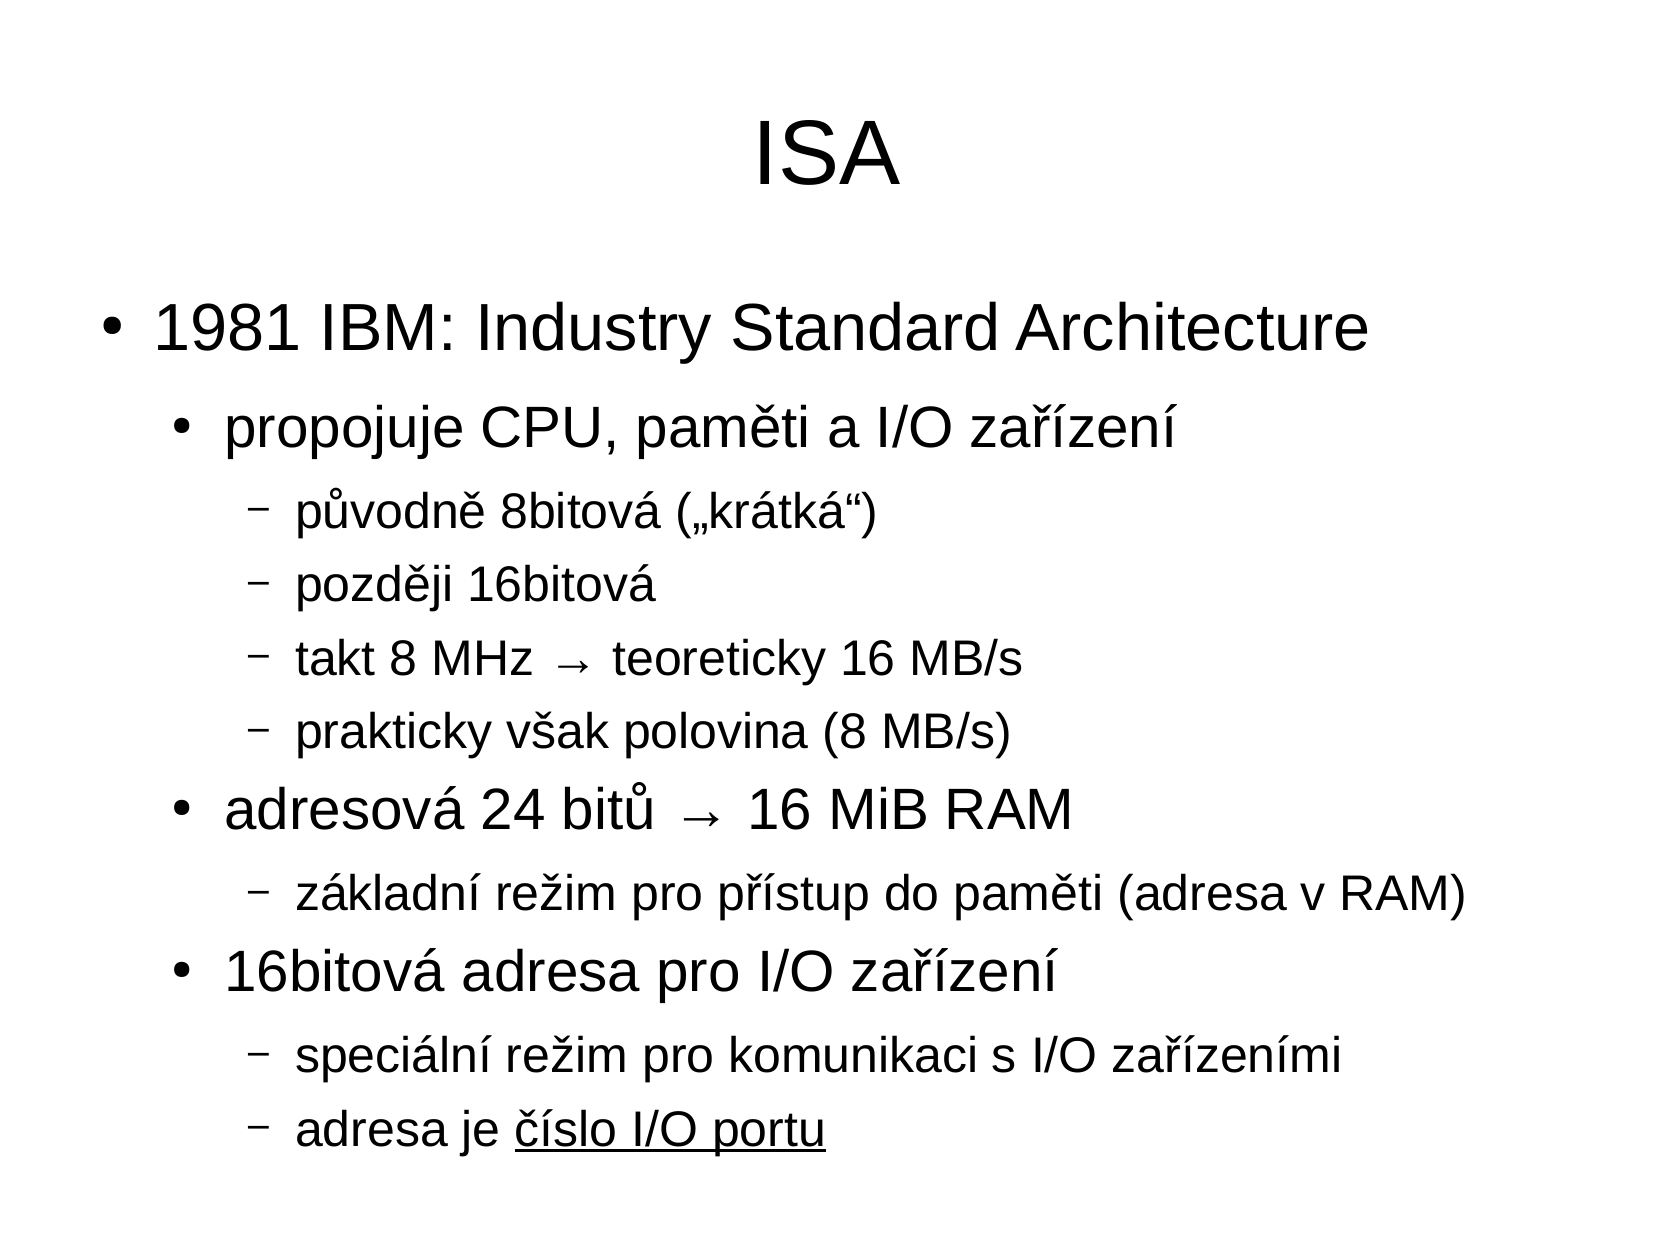

# ISA
1981 IBM: Industry Standard Architecture
propojuje CPU, paměti a I/O zařízení
původně 8bitová („krátká“)
později 16bitová
takt 8 MHz → teoreticky 16 MB/s
prakticky však polovina (8 MB/s)
adresová 24 bitů → 16 MiB RAM
základní režim pro přístup do paměti (adresa v RAM)
16bitová adresa pro I/O zařízení
speciální režim pro komunikaci s I/O zařízeními
adresa je číslo I/O portu